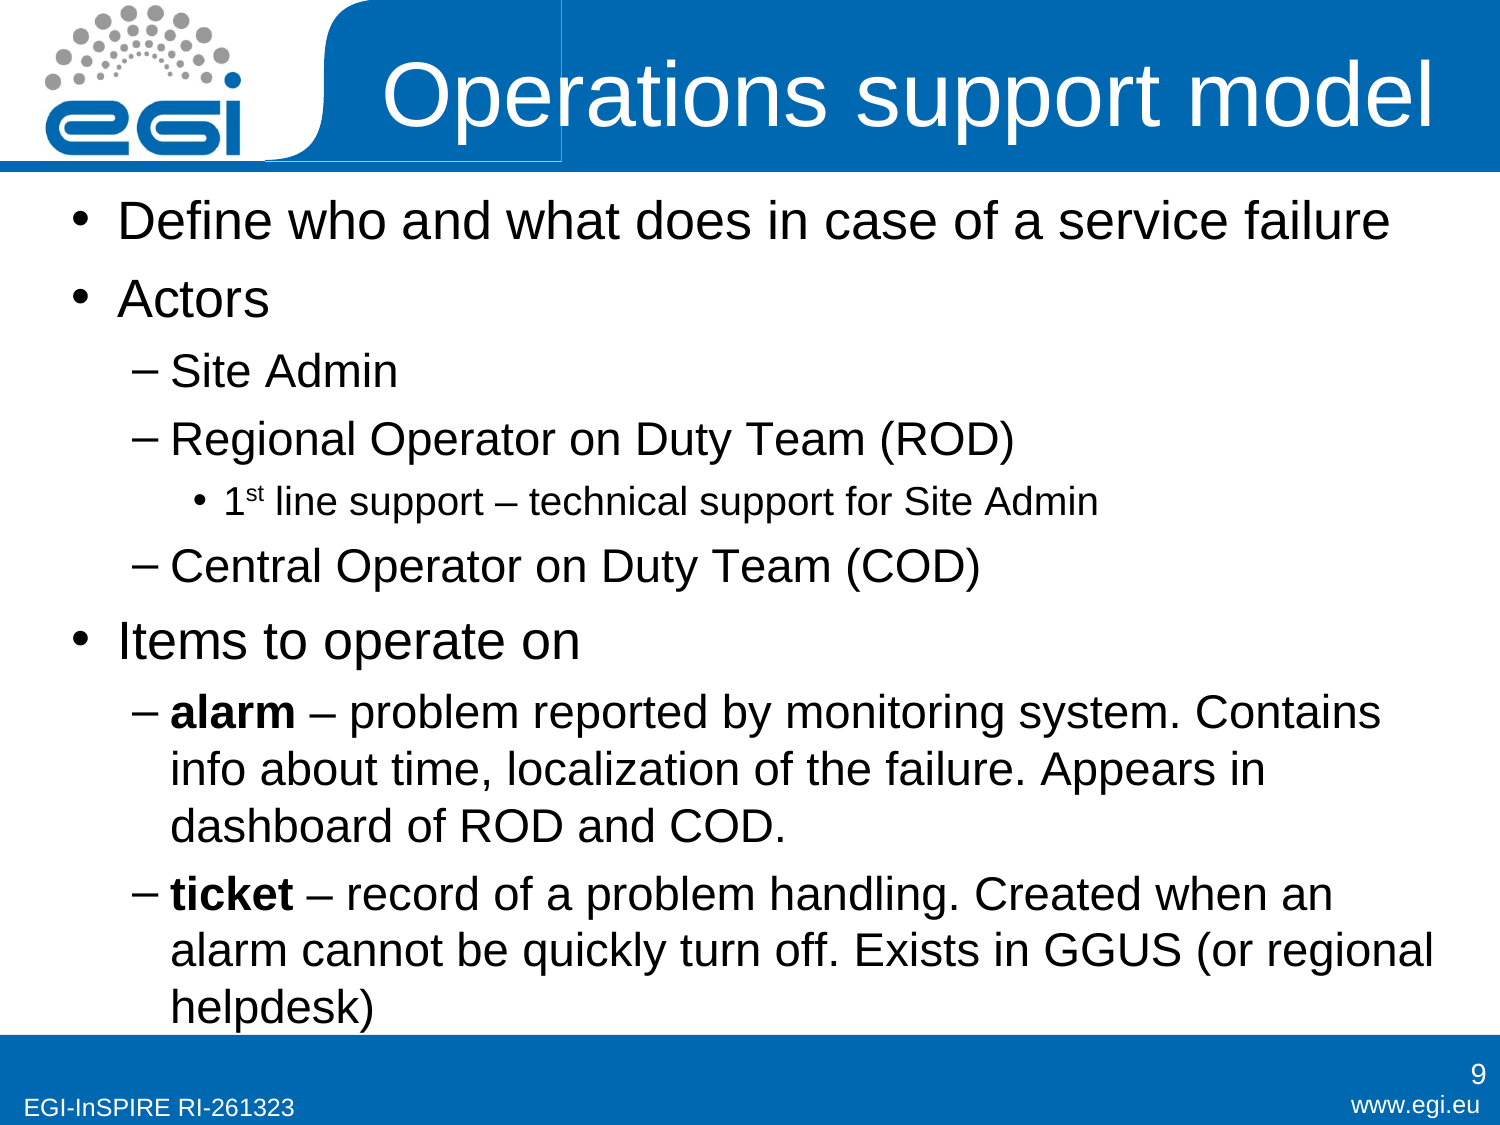

# Operations support model
Define who and what does in case of a service failure
Actors
Site Admin
Regional Operator on Duty Team (ROD)
1st line support – technical support for Site Admin
Central Operator on Duty Team (COD)
Items to operate on
alarm – problem reported by monitoring system. Contains info about time, localization of the failure. Appears in dashboard of ROD and COD.
ticket – record of a problem handling. Created when an alarm cannot be quickly turn off. Exists in GGUS (or regional helpdesk)
9